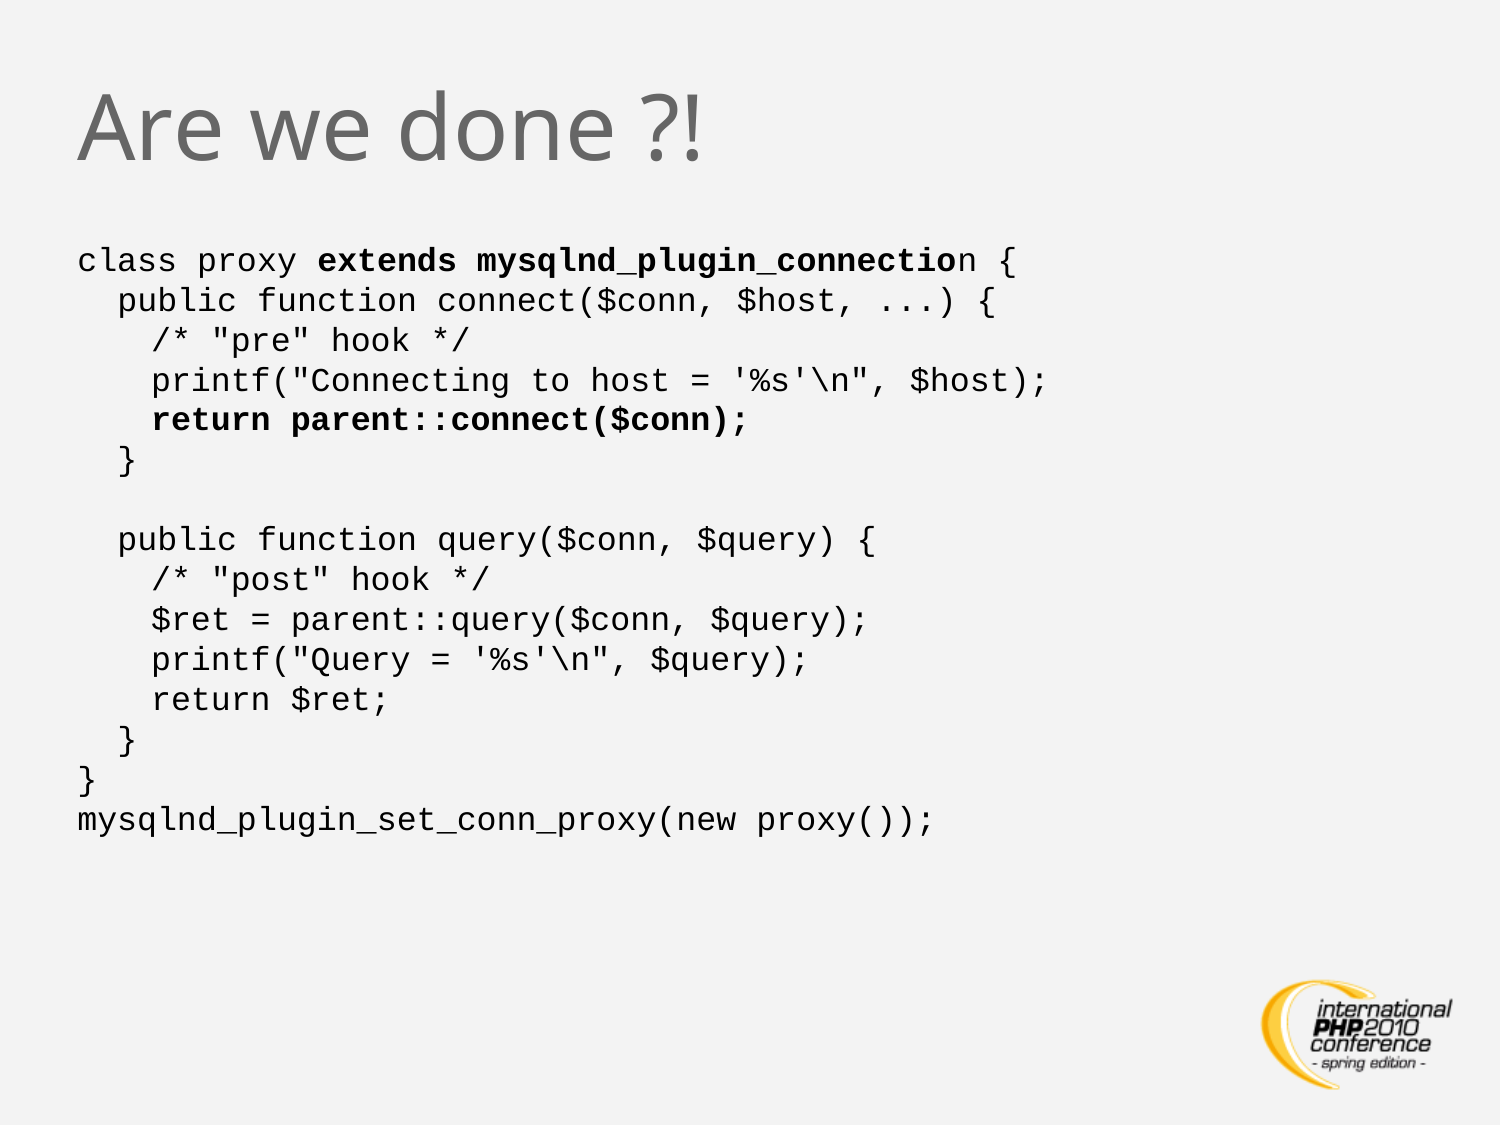

# Are we done ?!
class proxy extends mysqlnd_plugin_connection {
 public function connect($conn, $host, ...) {
	/* "pre" hook */
	printf("Connecting to host = '%s'\n", $host);
	return parent::connect($conn);
 }
 public function query($conn, $query) {
	/* "post" hook */
	$ret = parent::query($conn, $query);
	printf("Query = '%s'\n", $query);
	return $ret;
 }
}
mysqlnd_plugin_set_conn_proxy(new proxy());